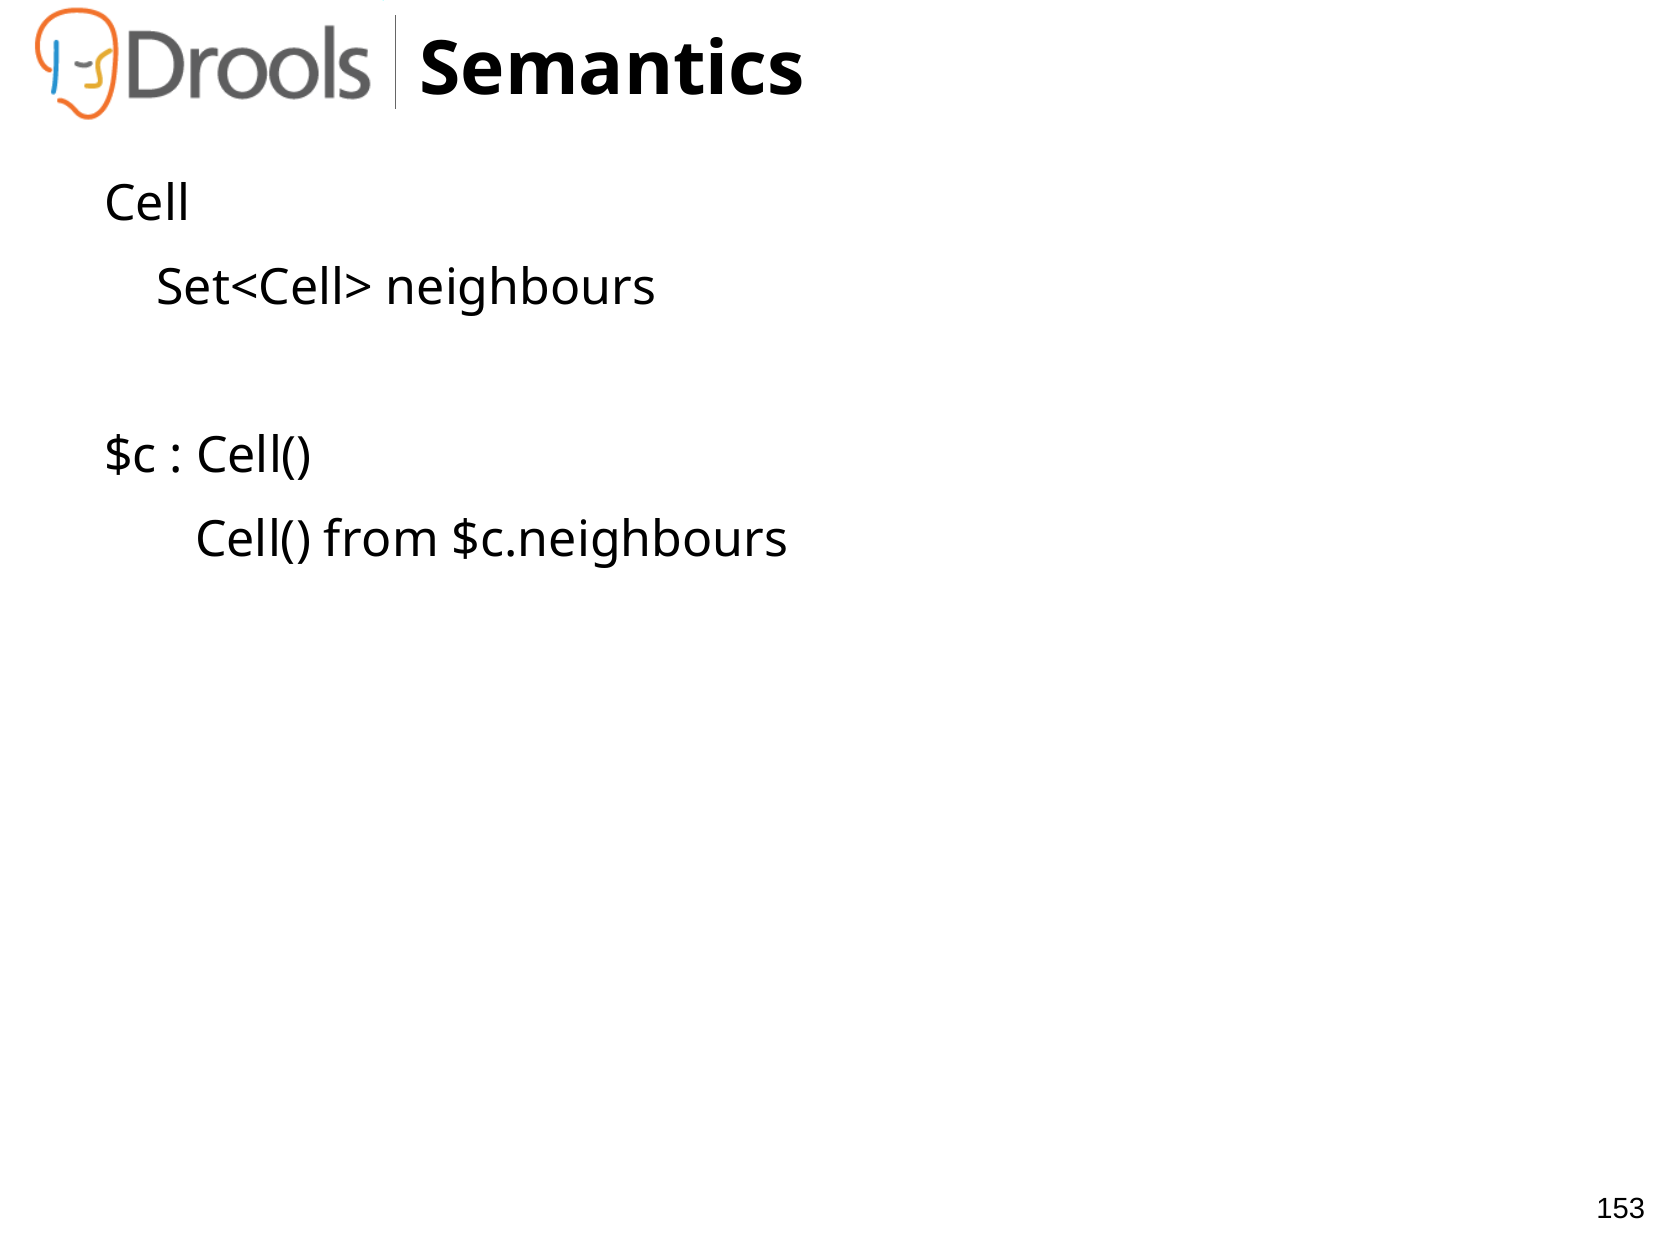

# Semantics
Cell
 Set<Cell> neighbours
$c : Cell()
 Cell() from $c.neighbours